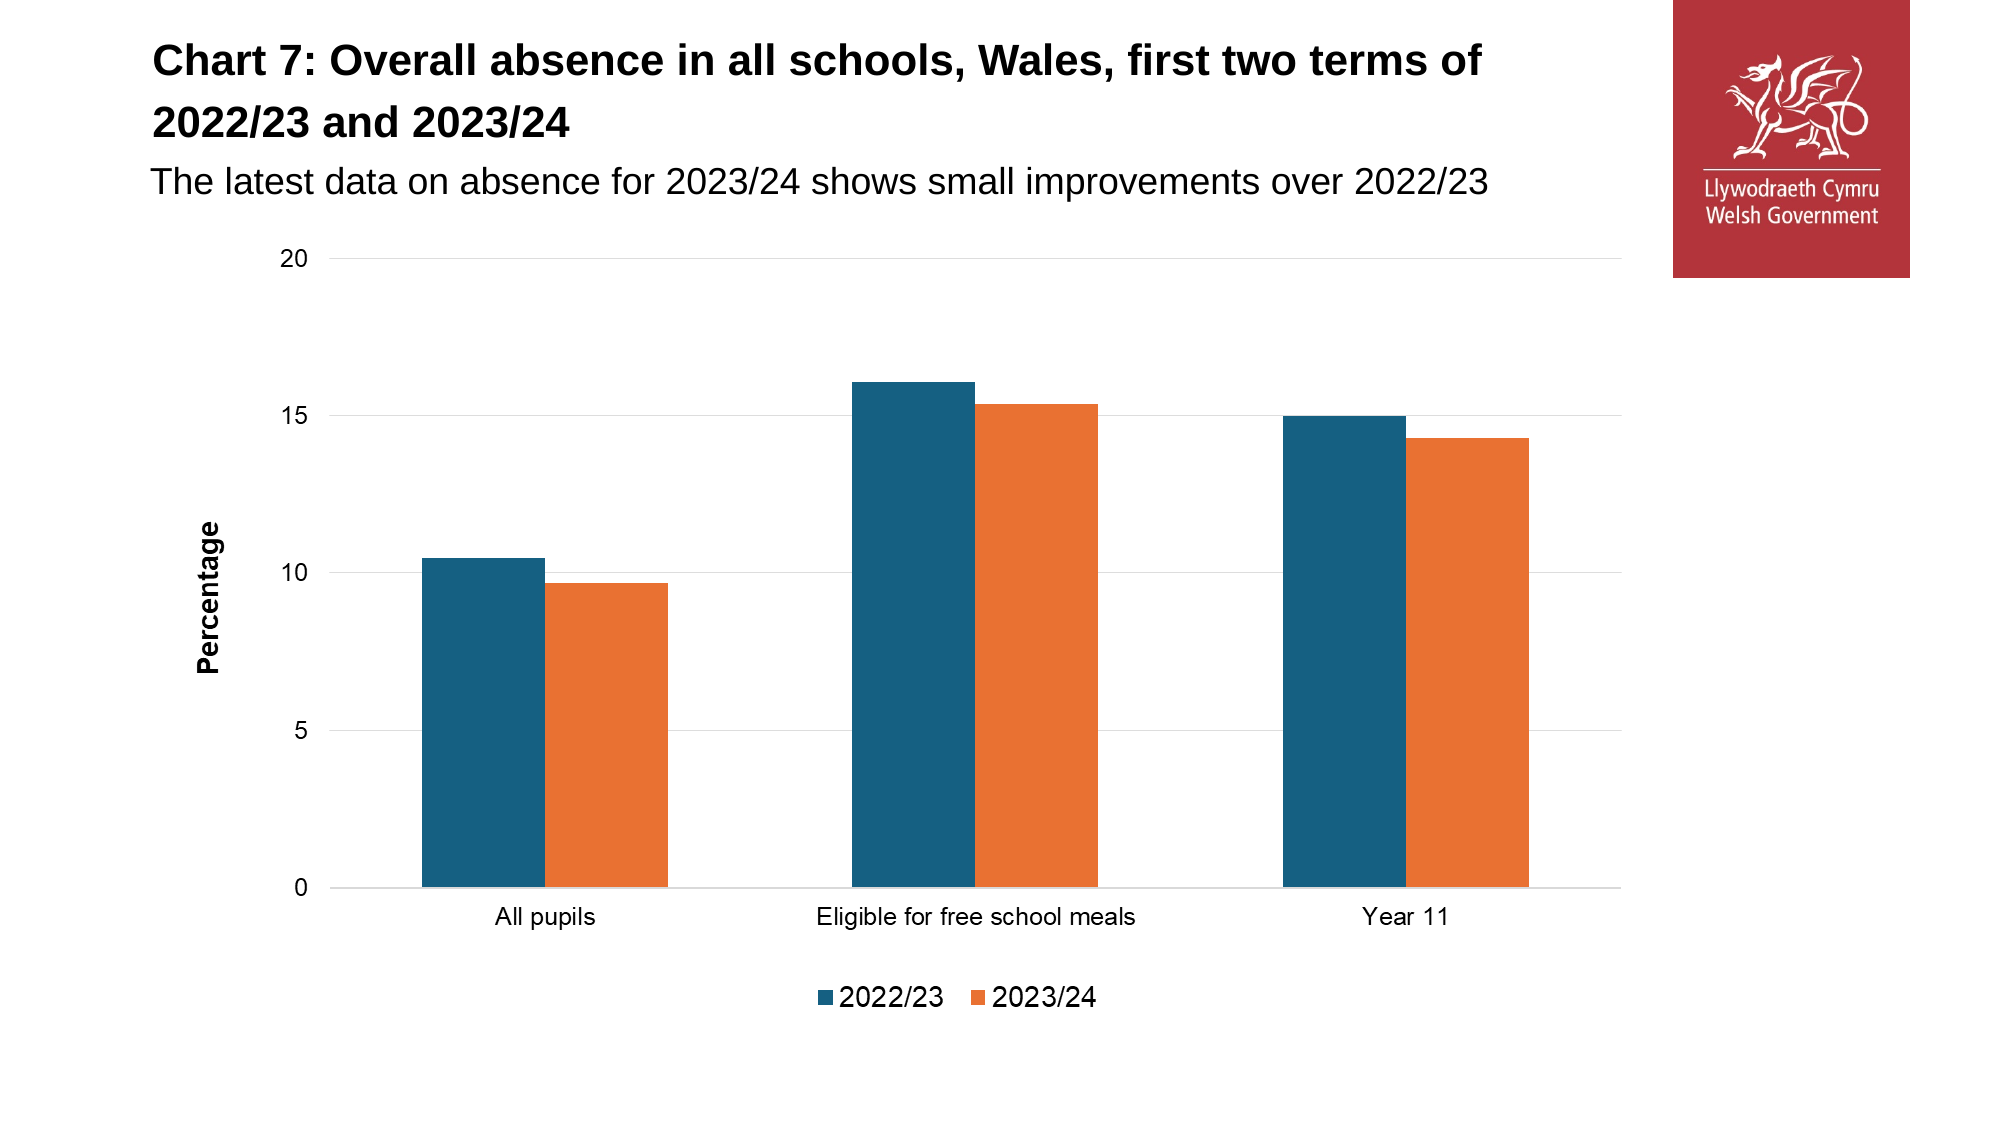

Chart 7: Overall absence in all schools, Wales, first two terms of 2022/23 and 2023/24
# The latest data on absence for 2023/24 shows small improvements over 2022/23